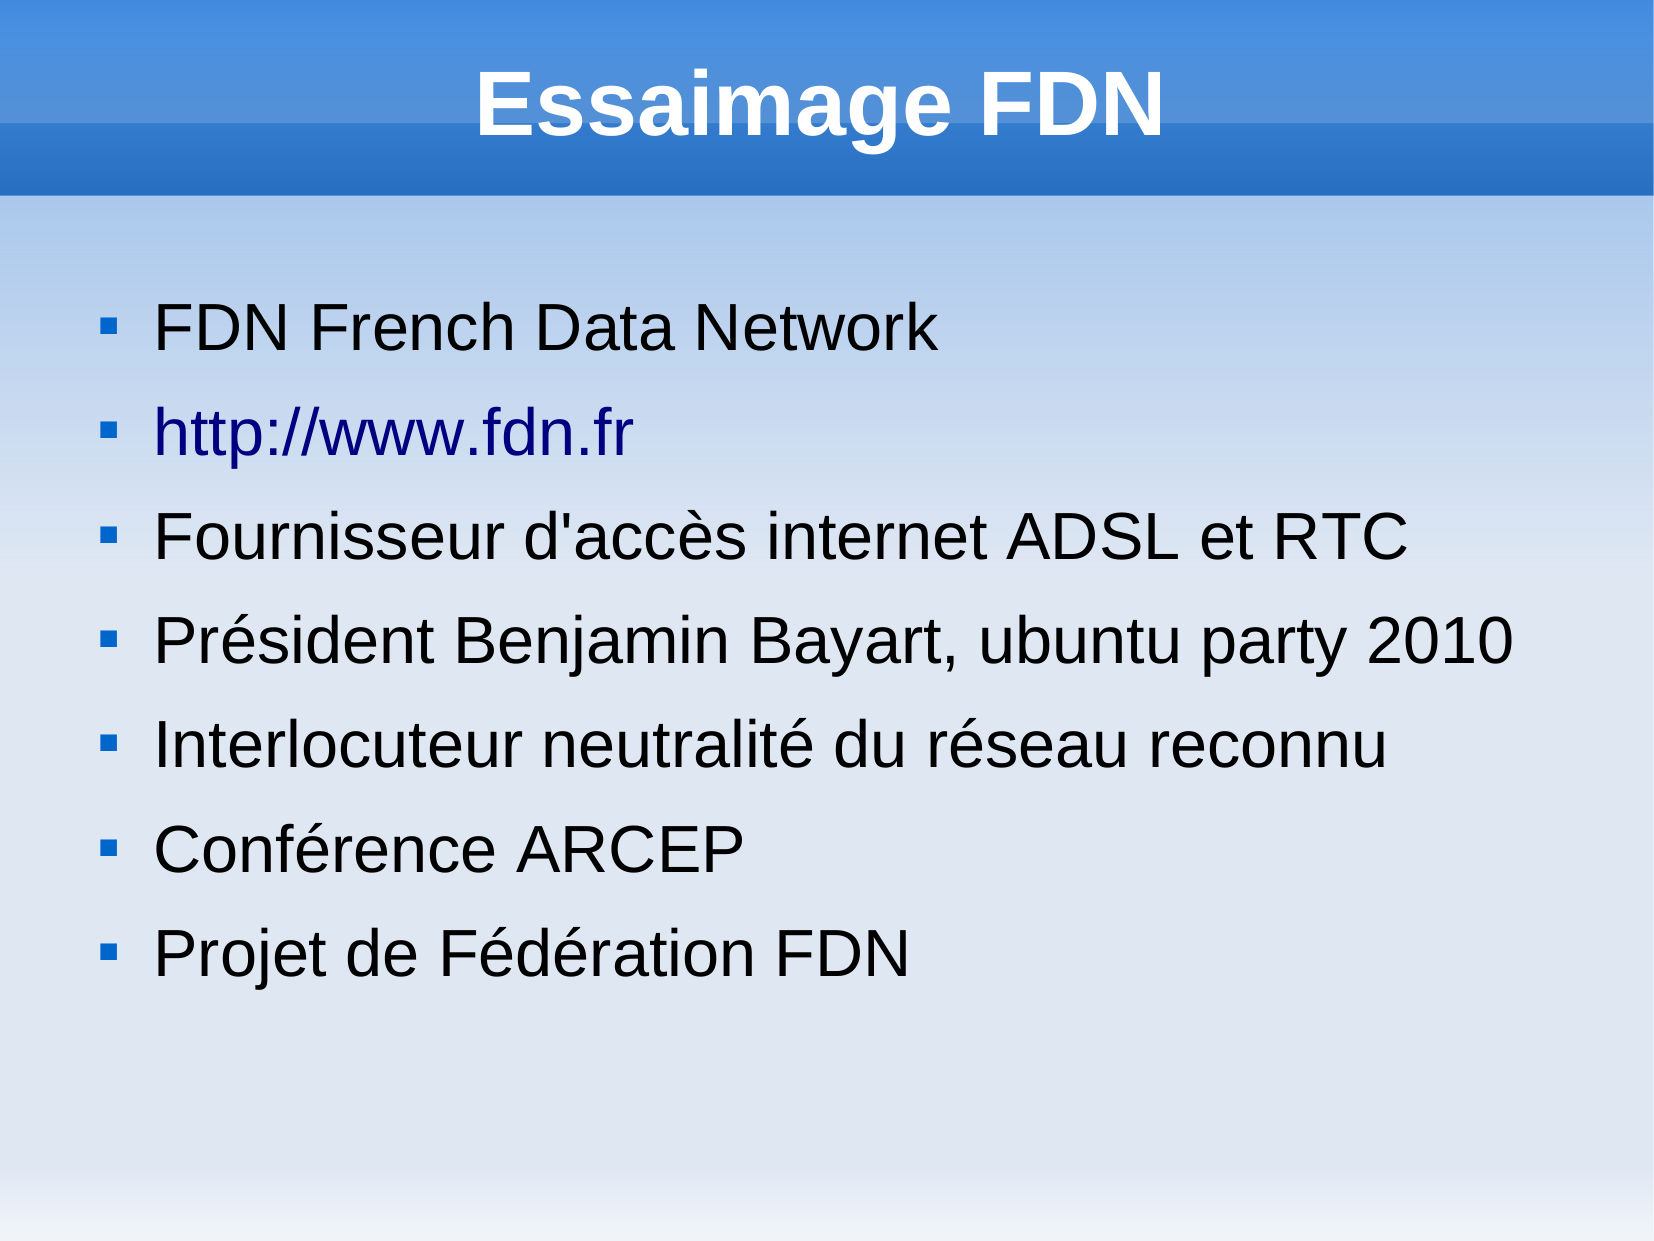

# Essaimage FDN
FDN French Data Network
http://www.fdn.fr
Fournisseur d'accès internet ADSL et RTC
Président Benjamin Bayart, ubuntu party 2010
Interlocuteur neutralité du réseau reconnu
Conférence ARCEP
Projet de Fédération FDN